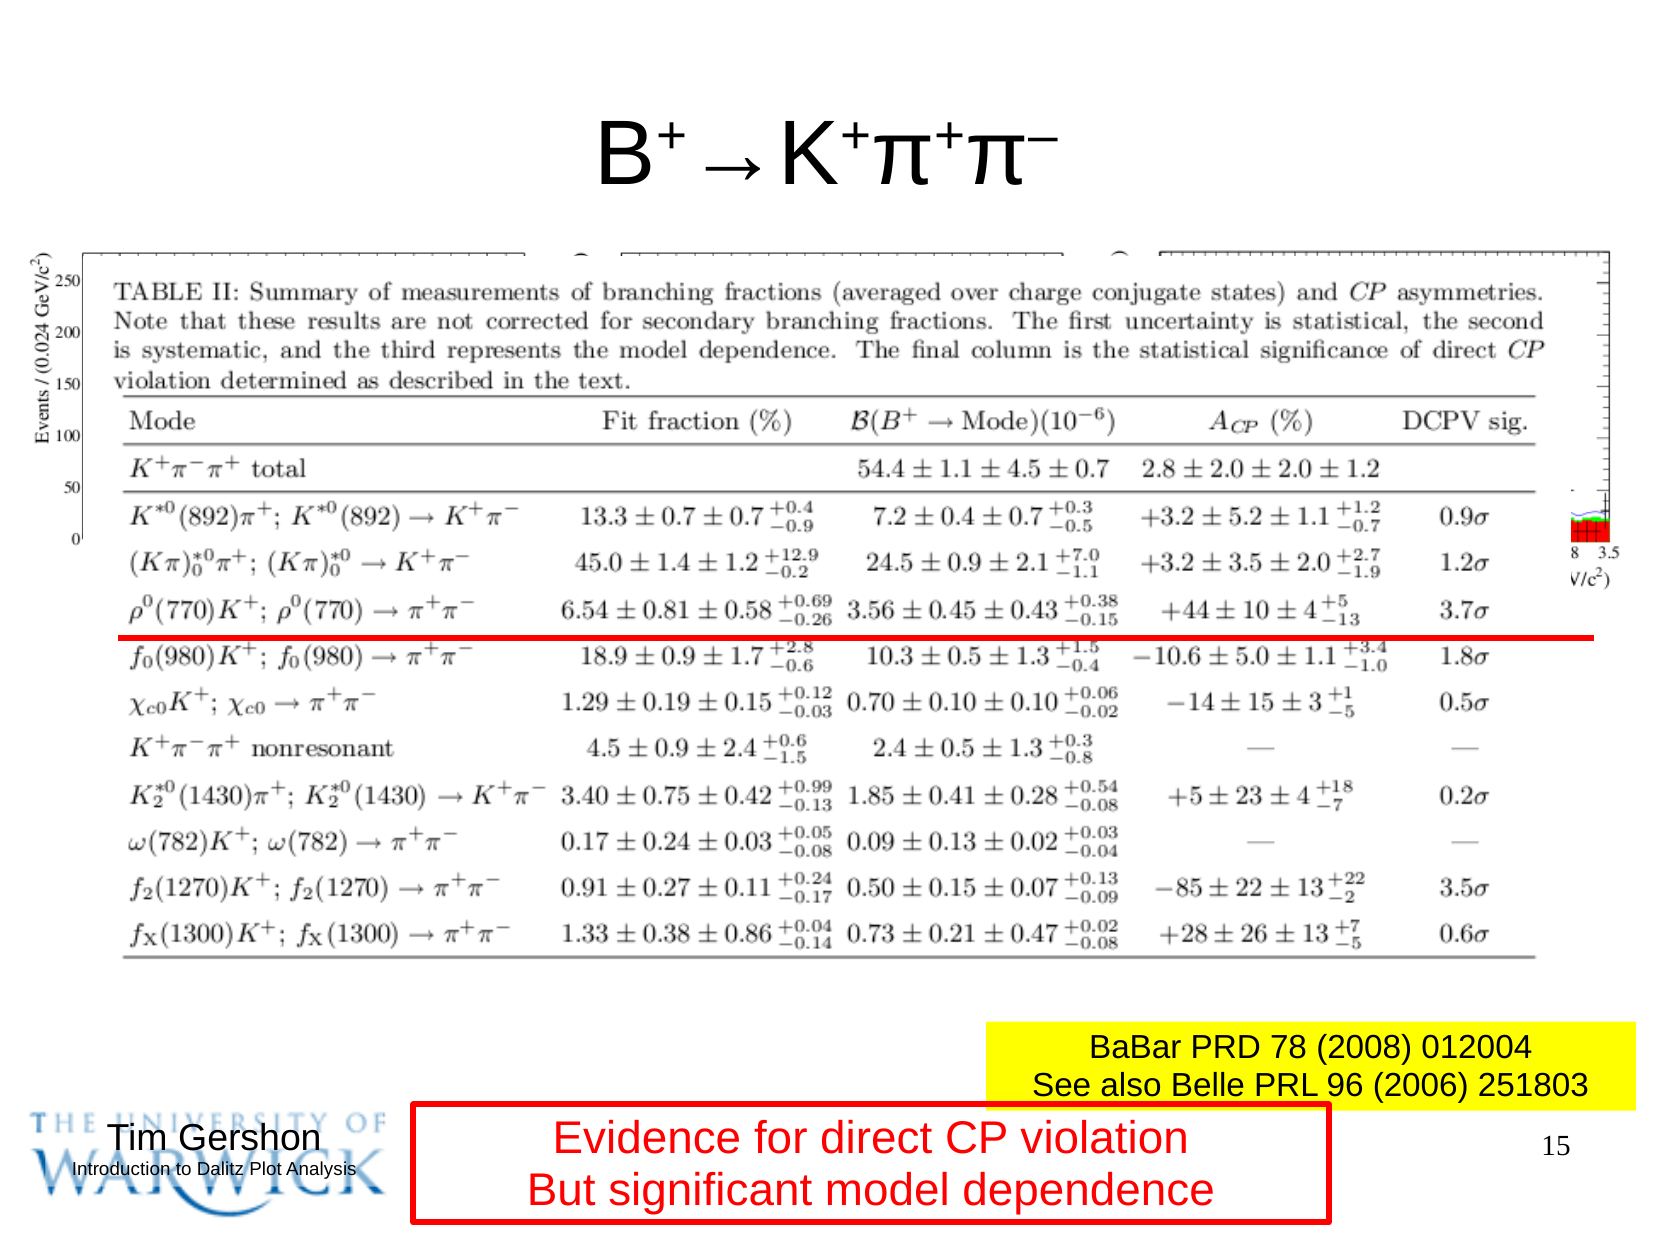

# B+→K+π+π–
Model includes:
K∗0(892)π+, K2*0(1430)π+
(Kπ)0∗π+ (LASS lineshape)
ρ0(770)K+, ω(782)K+, f0(980)K+, f2(1270)K+, χc0K+
fX(1300)K+, phase-space nonresonant
BaBar PRD 78 (2008) 012004
See also Belle PRL 96 (2006) 251803
Evidence for direct CP violation
But significant model dependence
Tim Gershon
Introduction to Dalitz Plot Analysis
15